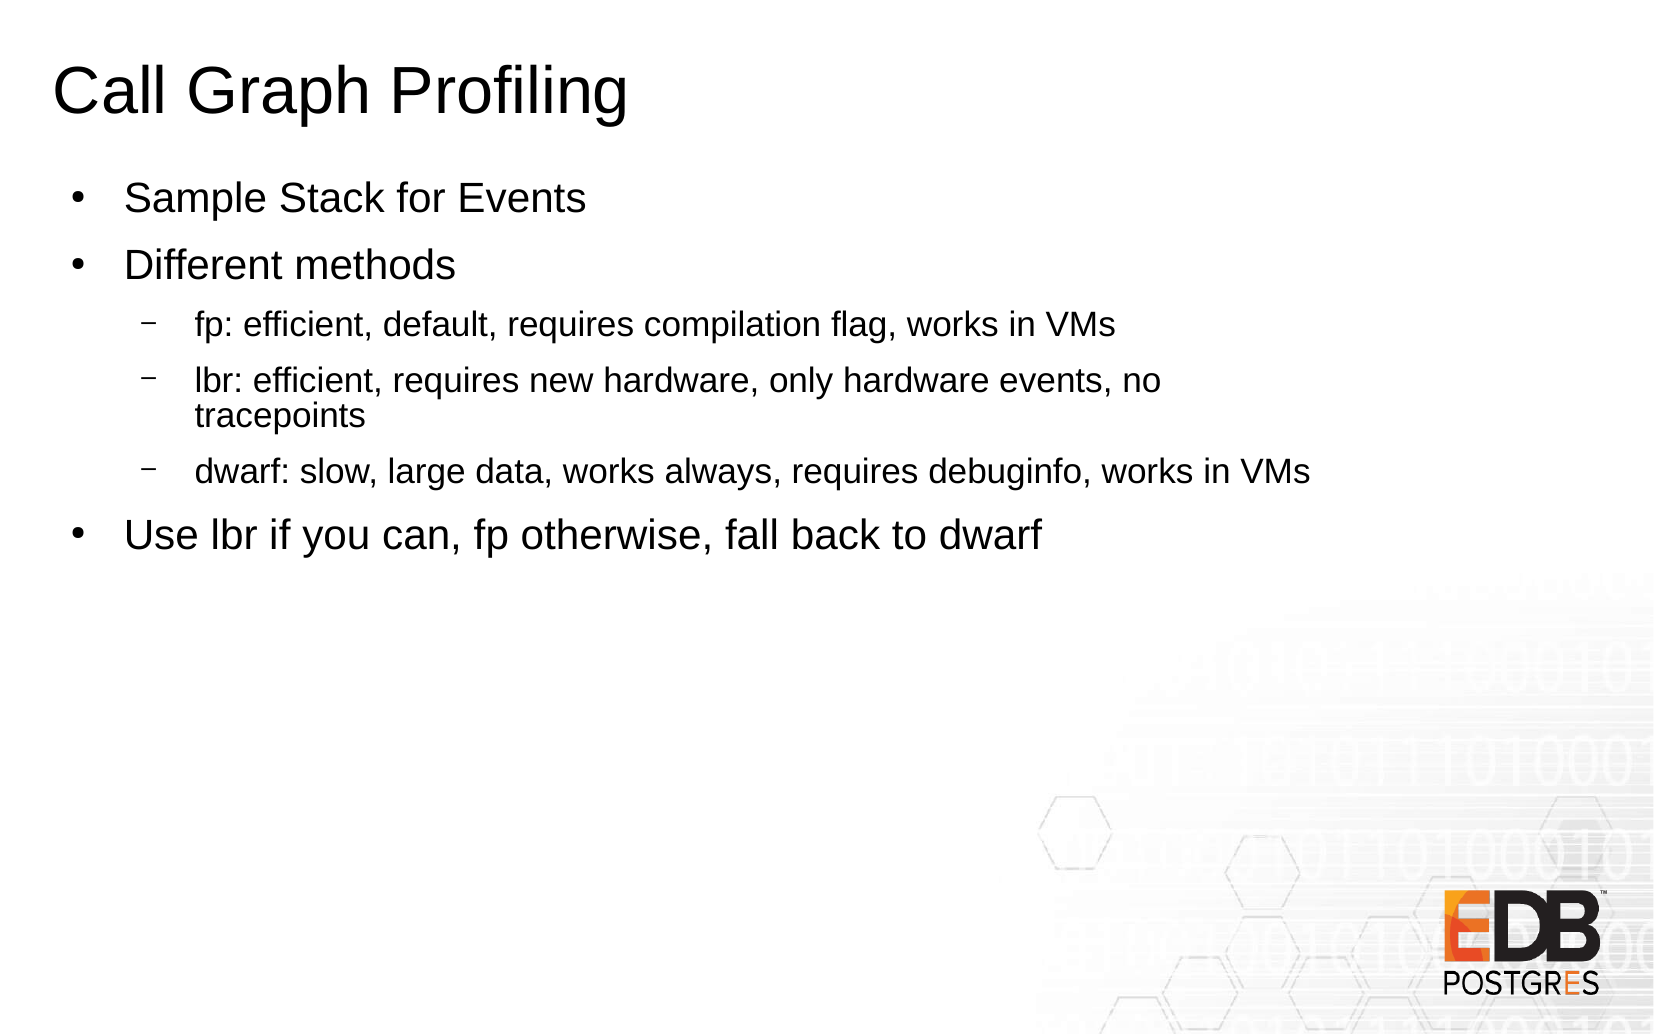

# Call Graph Profiling
Sample Stack for Events
Different methods
fp: efficient, default, requires compilation flag, works in VMs
lbr: efficient, requires new hardware, only hardware events, no tracepoints
dwarf: slow, large data, works always, requires debuginfo, works in VMs
Use lbr if you can, fp otherwise, fall back to dwarf